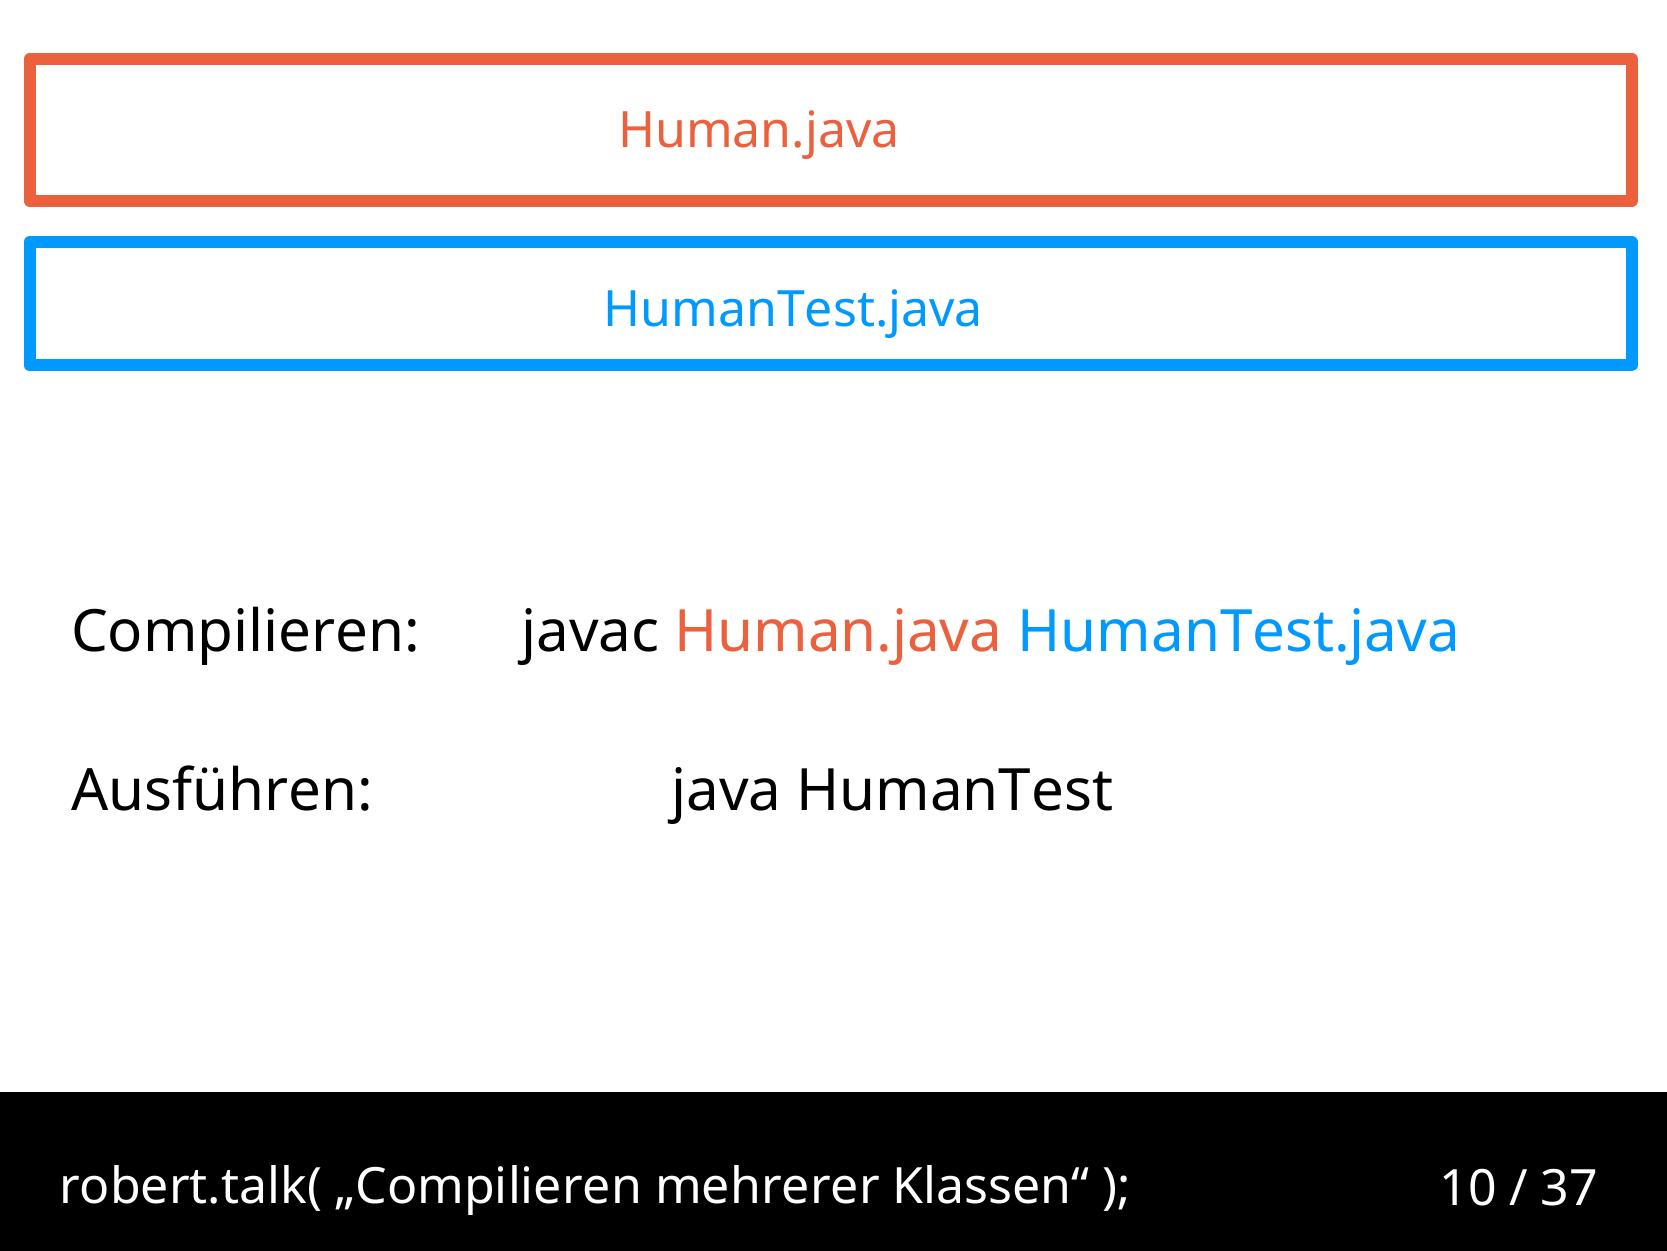

Human.java
HumanTest.java
Compilieren: 	javac Human.java HumanTest.java
Ausführen: 		java HumanTest
robert.talk( „Compilieren mehrerer Klassen“ );
10